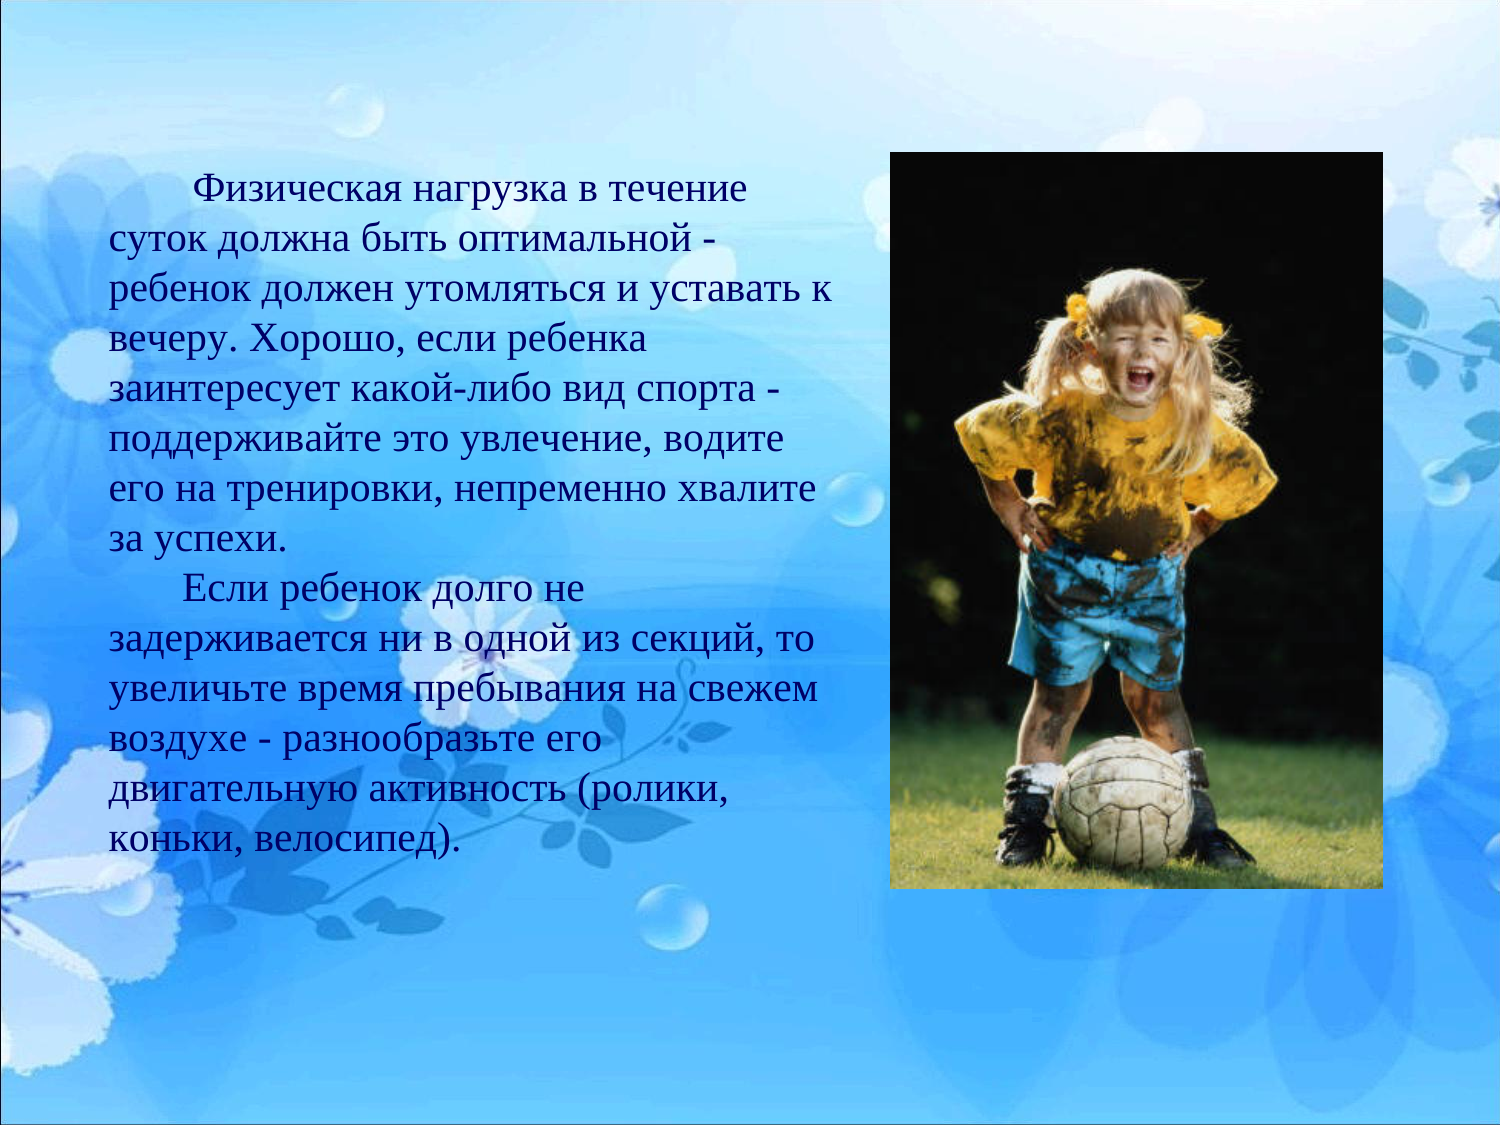

Физическая нагрузка в течение суток должна быть оптимальной - ребенок должен утомляться и уставать к вечеру. Хорошо, если ребенка заинтересует какой-либо вид спорта - поддерживайте это увлечение, водите его на тренировки, непременно хвалите за успехи.
 Если ребенок долго не задерживается ни в одной из секций, то увеличьте время пребывания на свежем воздухе - разнообразьте его двигательную активность (ролики, коньки, велосипед).